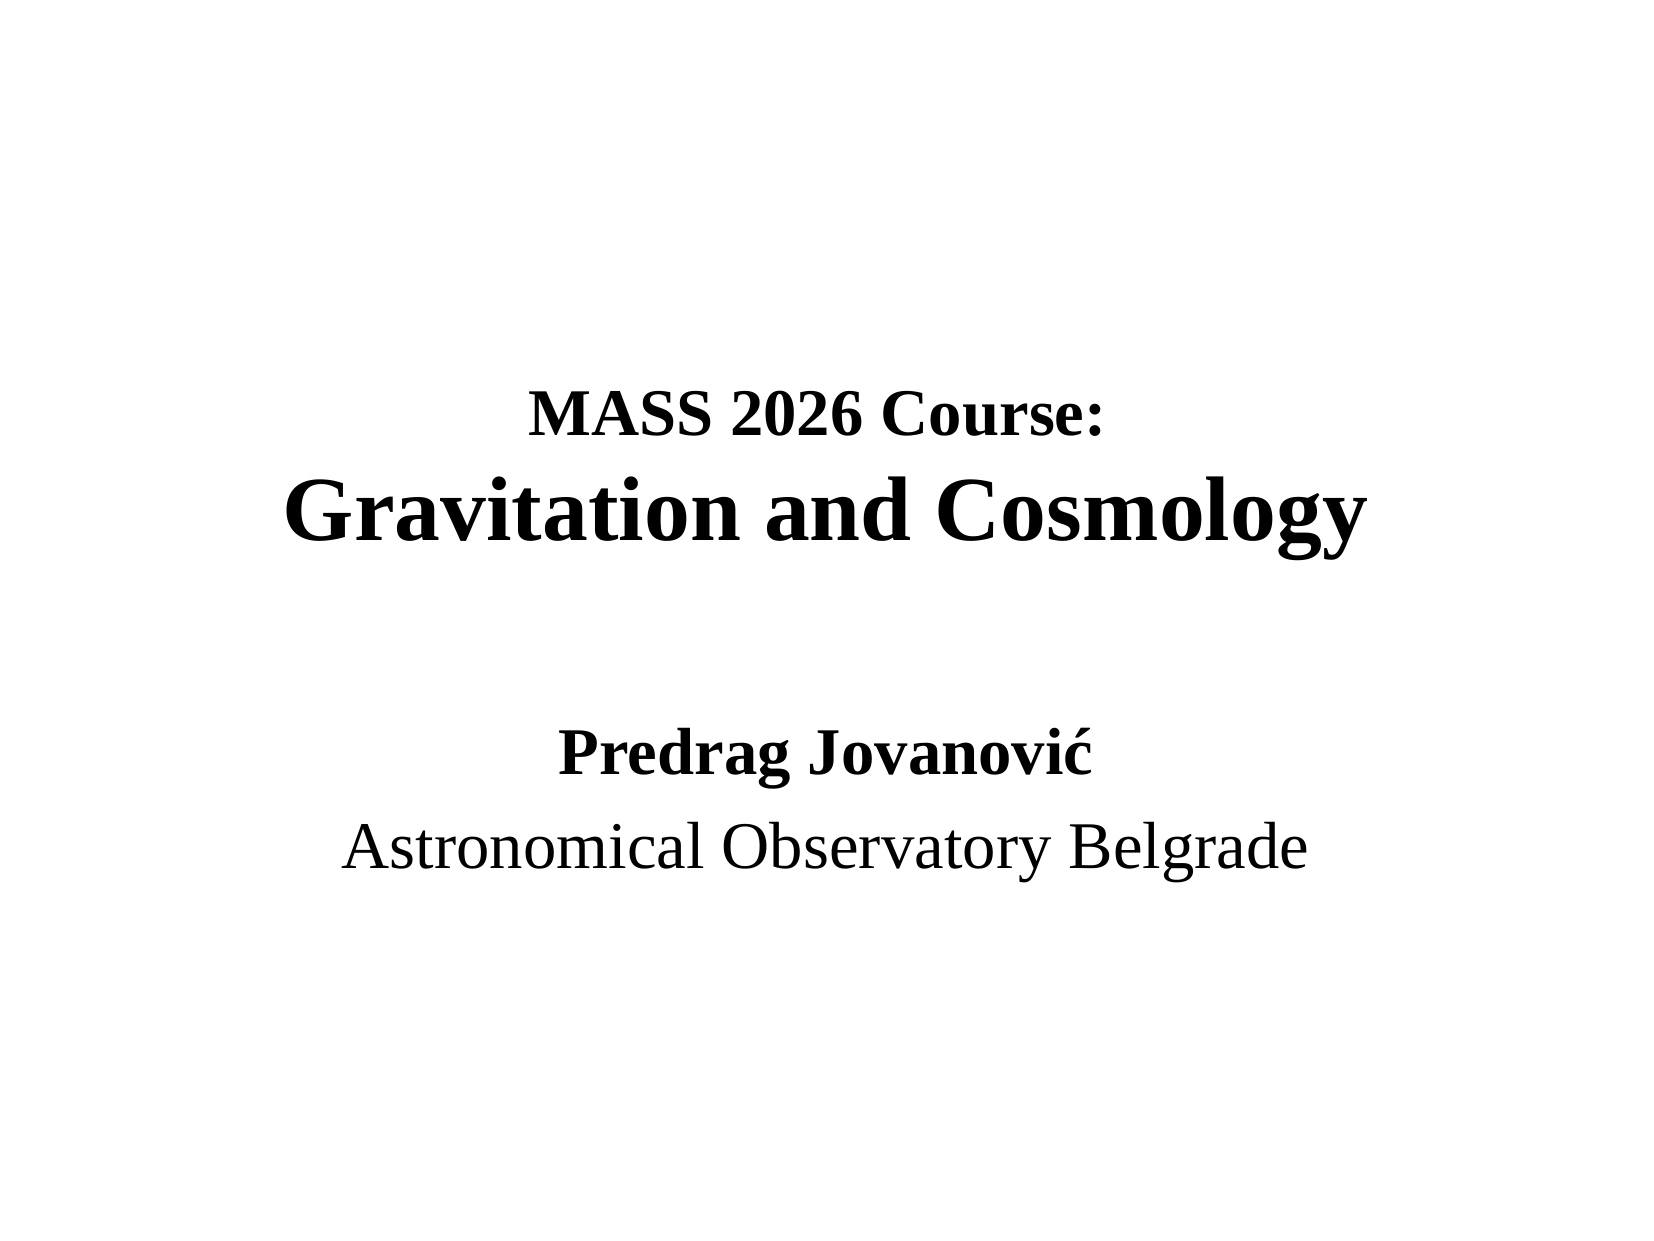

# MASS 2026 Course: Gravitation and Cosmology
Predrag Jovanović
Astronomical Observatory Belgrade